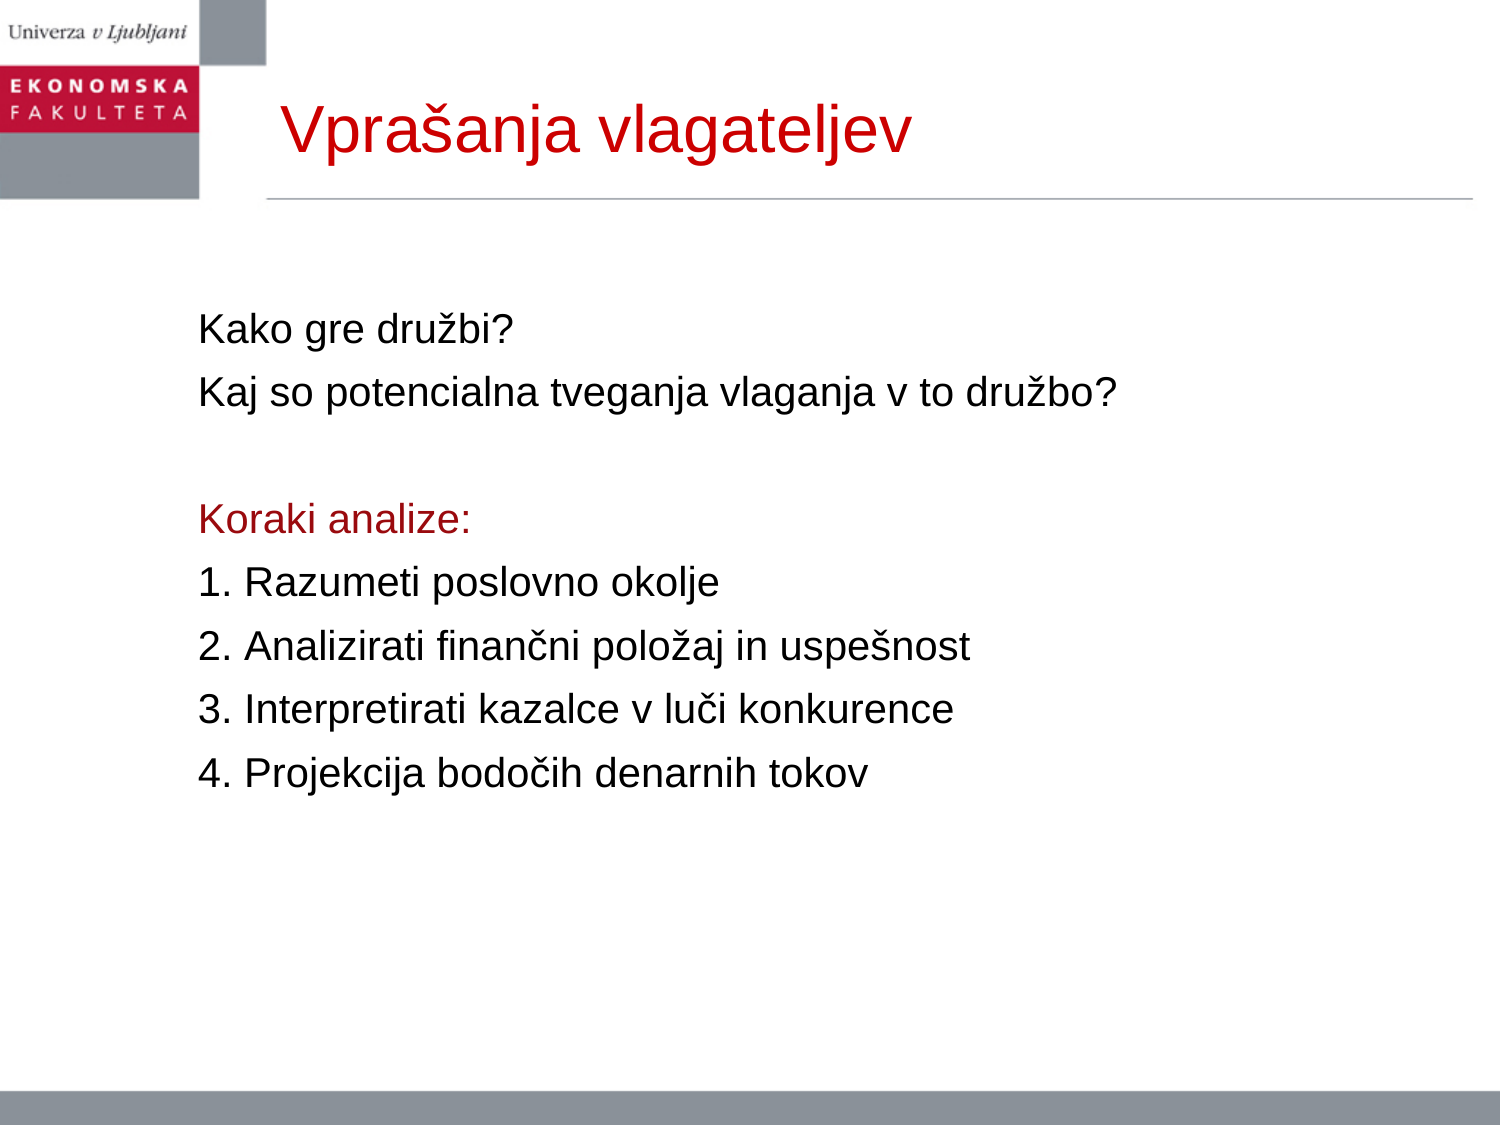

Vprašanja vlagateljev
# Kako gre družbi?
Kaj so potencialna tveganja vlaganja v to družbo?
Koraki analize:
1. Razumeti poslovno okolje
2. Analizirati finančni položaj in uspešnost
3. Interpretirati kazalce v luči konkurence
4. Projekcija bodočih denarnih tokov